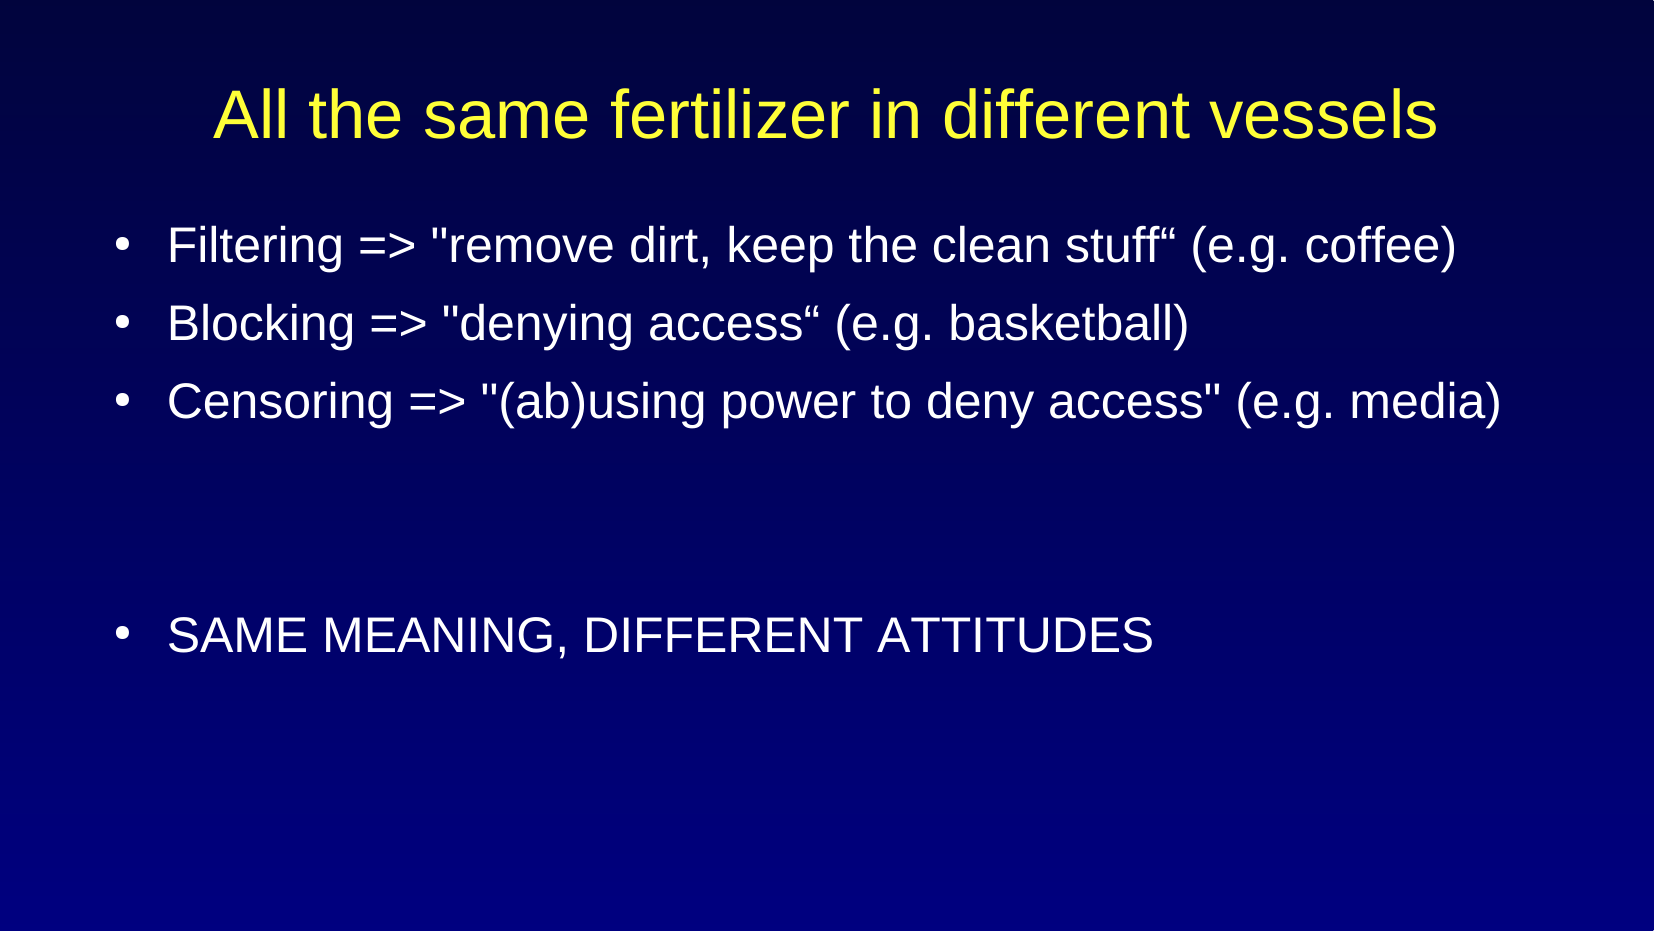

# All the same fertilizer in different vessels
Filtering => "remove dirt, keep the clean stuff“ (e.g. coffee)
Blocking => "denying access“ (e.g. basketball)
Censoring => "(ab)using power to deny access" (e.g. media)
SAME MEANING, DIFFERENT ATTITUDES